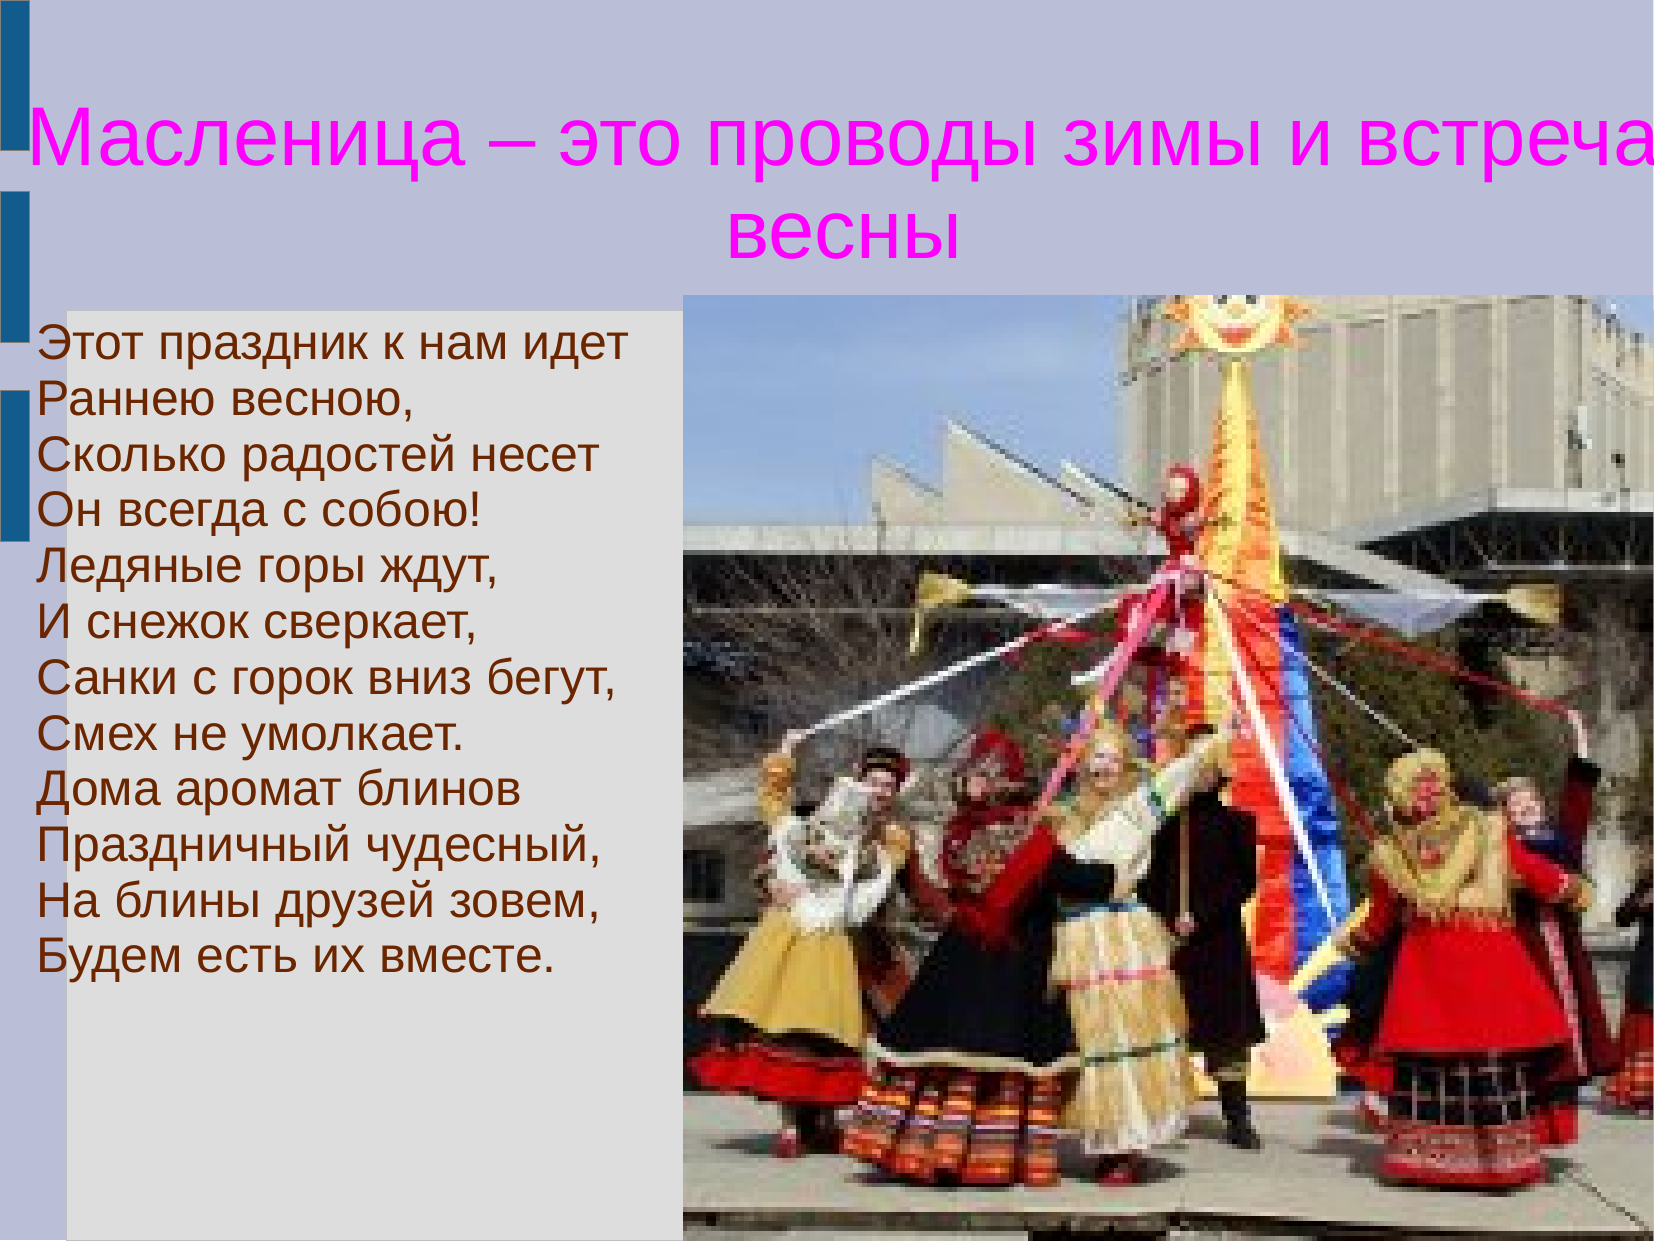

Масленица – это проводы зимы и встреча весны
Этот праздник к нам идет
Раннею весною,
Сколько радостей несет
Он всегда с собою!
Ледяные горы ждут,
И снежок сверкает,
Санки с горок вниз бегут,
Смех не умолкает.
Дома аромат блинов
Праздничный чудесный,
На блины друзей зовем,
Будем есть их вместе.